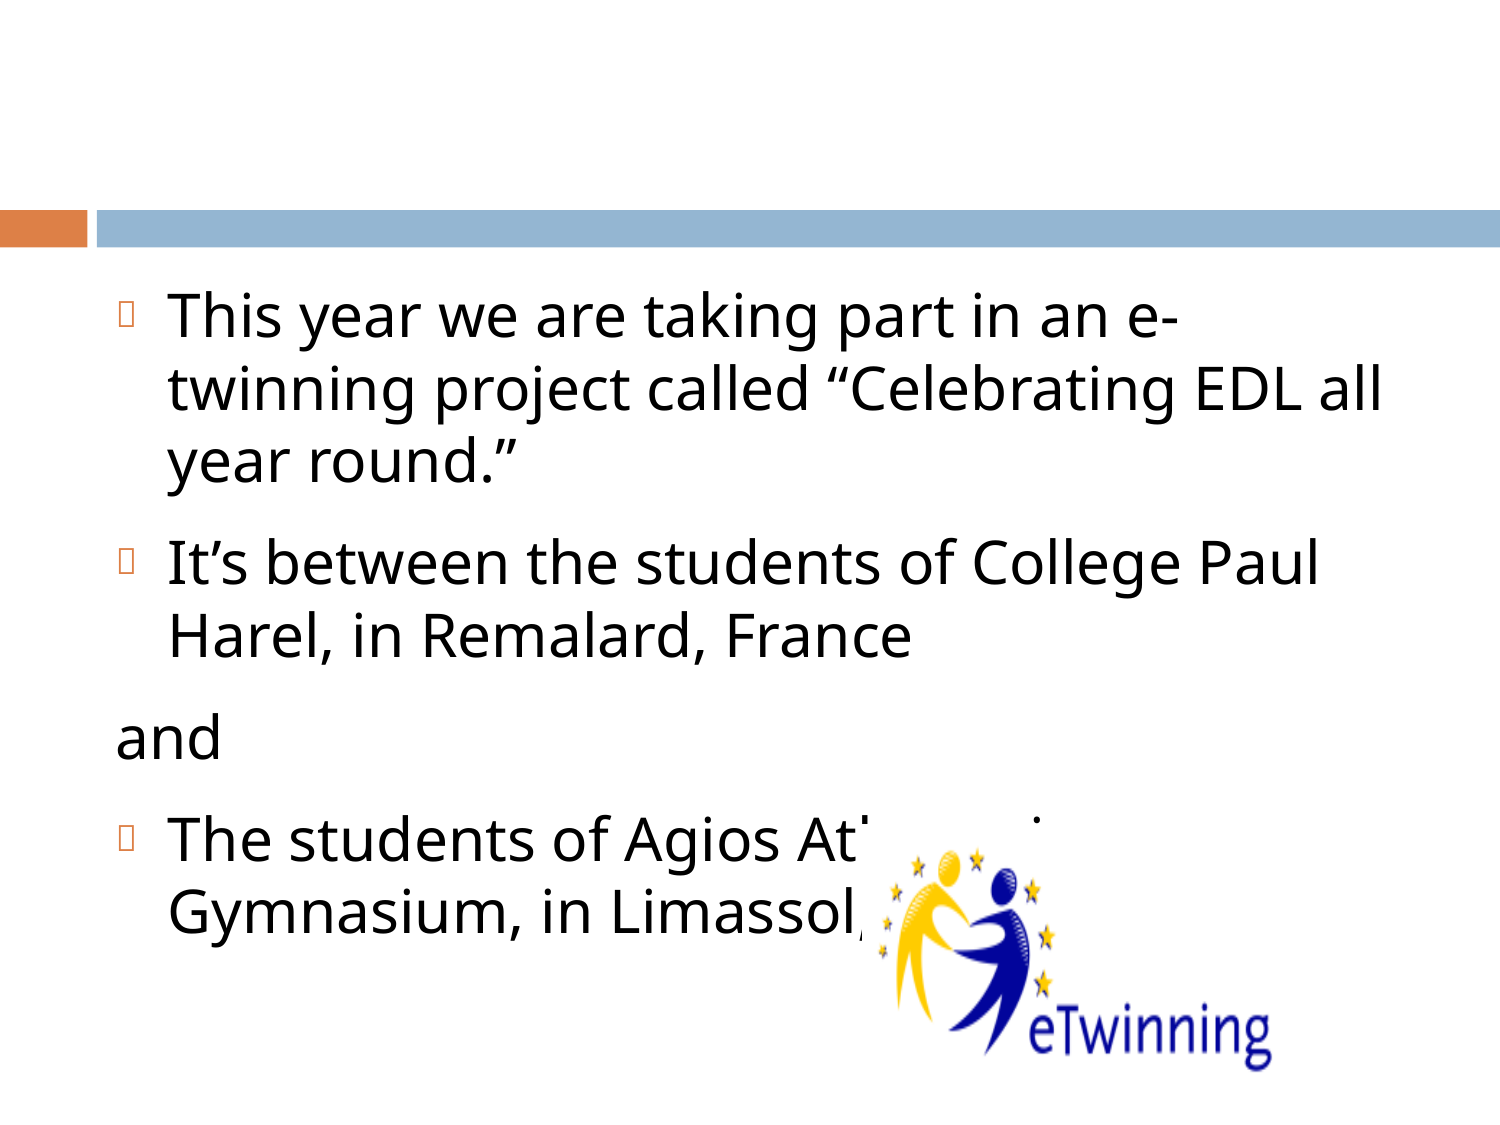

#
This year we are taking part in an e-twinning project called “Celebrating EDL all year round.”
It’s between the students of College Paul Harel, in Remalard, France
and
The students of Agios Athanasios Gymnasium, in Limassol, Cyprus